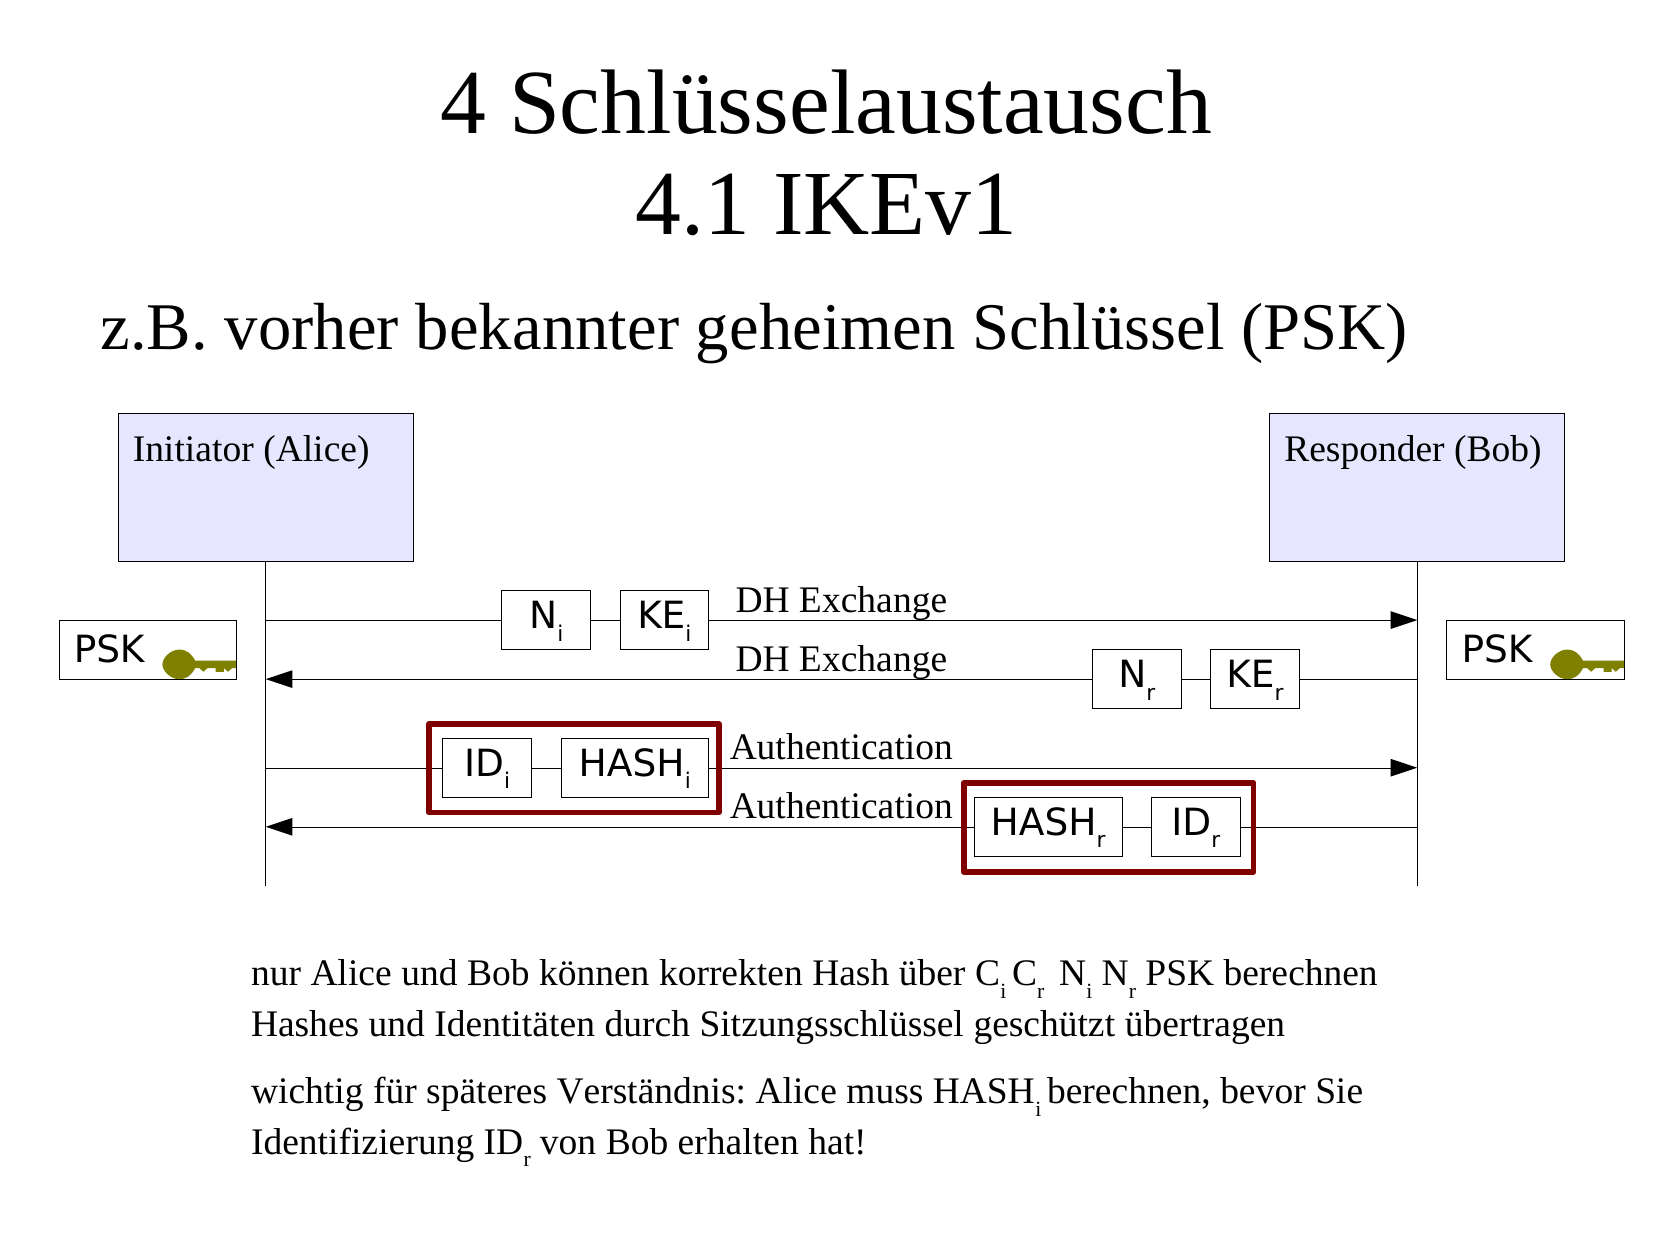

# 4 Schlüsselaustausch 4.1 IKEv1
z.B. vorher bekannter geheimen Schlüssel (PSK)
Initiator (Alice)
Responder (Bob)
Ni
KEi
PSK
DH Exchange
PSK
Nr
KEr
DH Exchange
IDi
HASHi
Authentication
Authentication
HASHr
IDr
nur Alice und Bob können korrekten Hash über Ci Cr Ni Nr PSK berechnen
Hashes und Identitäten durch Sitzungsschlüssel geschützt übertragen
wichtig für späteres Verständnis: Alice muss HASHi berechnen, bevor Sie Identifizierung IDr von Bob erhalten hat!